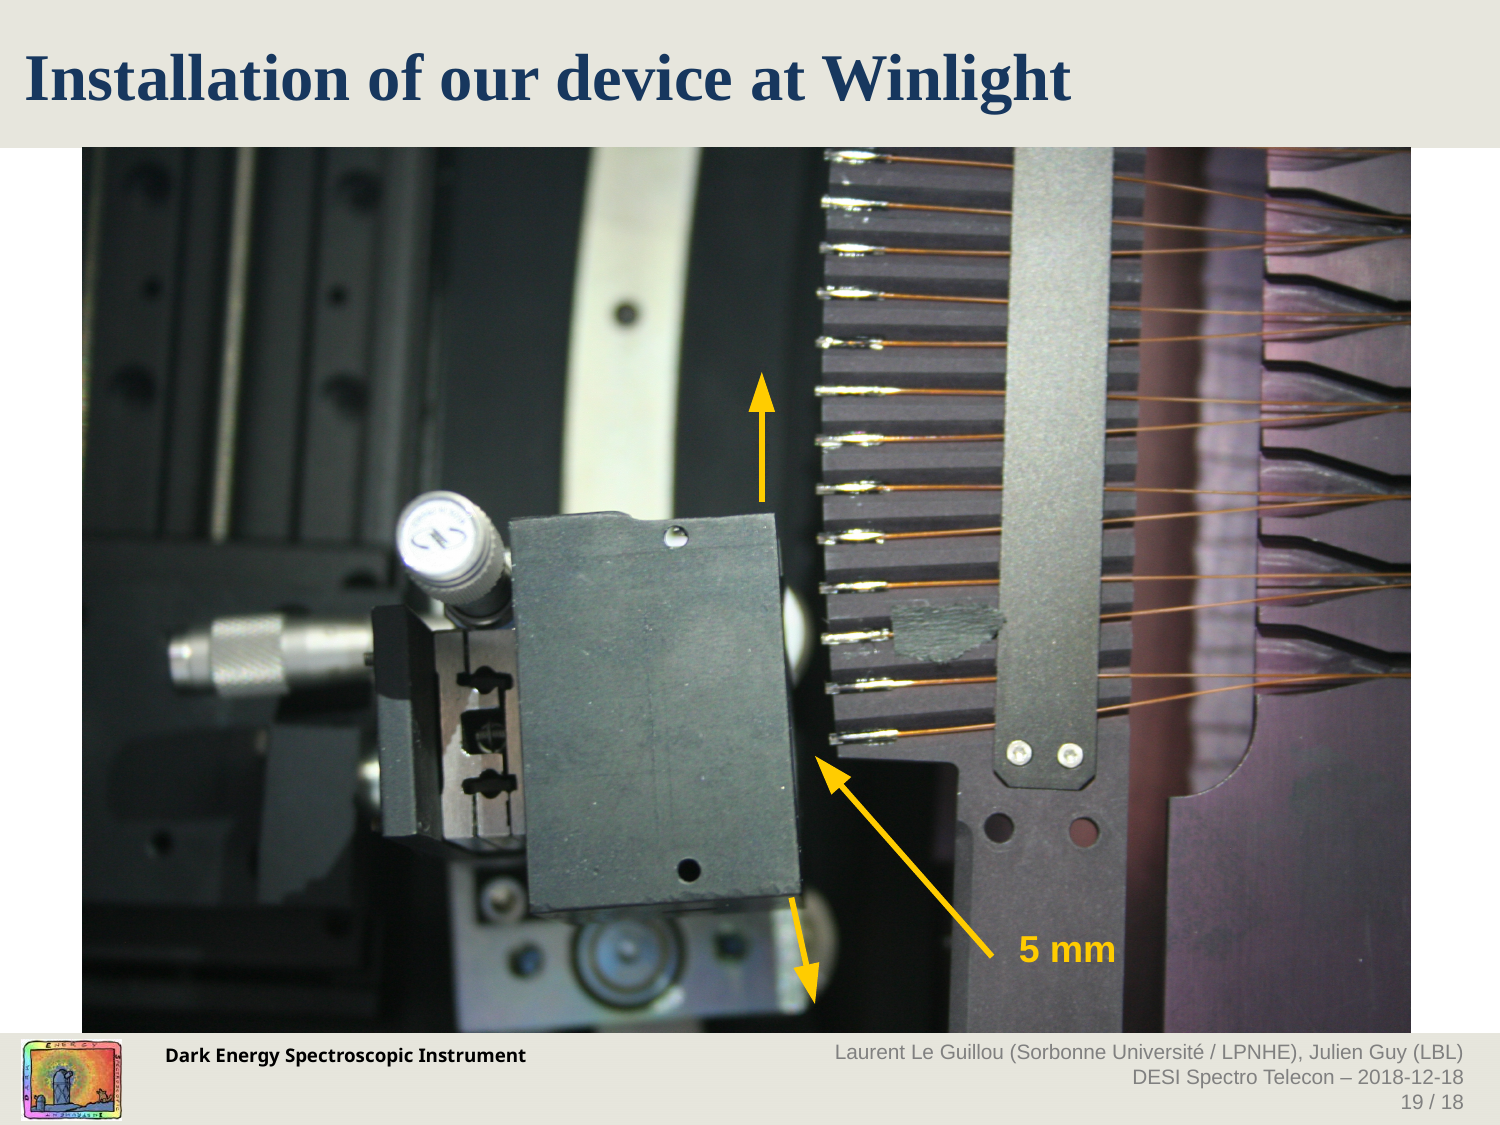

# Installation of our device at Winlight
5 mm